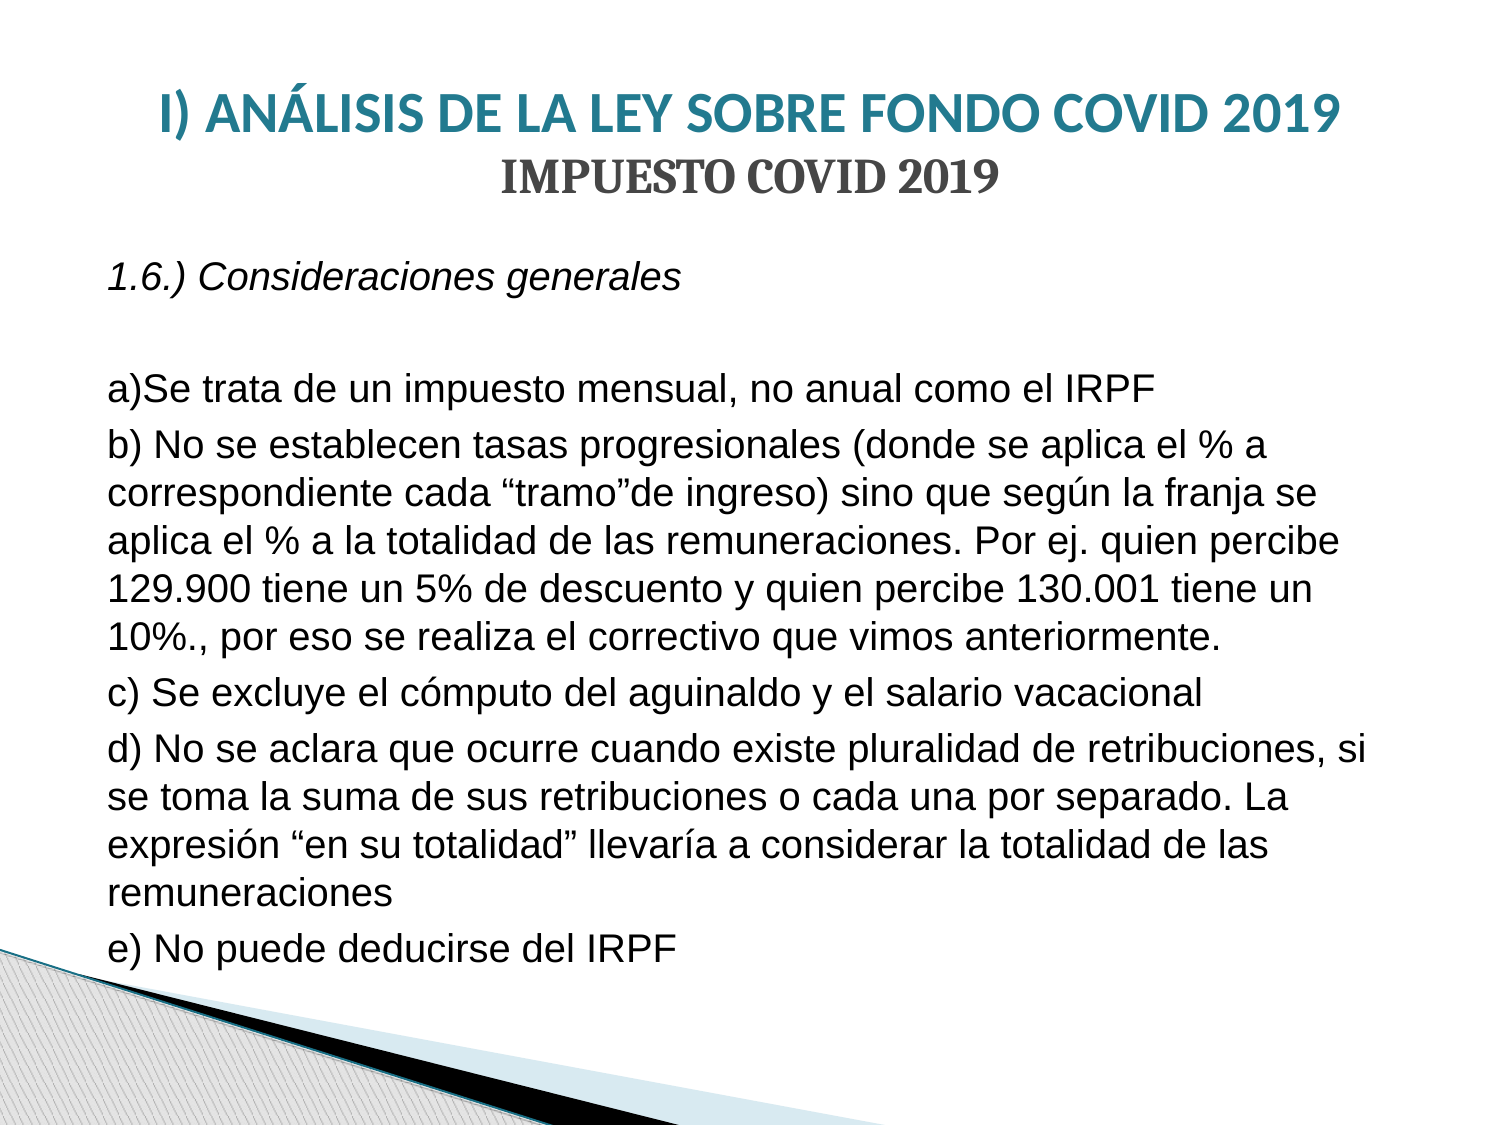

I) ANÁLISIS DE LA LEY SOBRE FONDO COVID 2019
IMPUESTO COVID 2019
# 1.6.) Consideraciones generales
a)Se trata de un impuesto mensual, no anual como el IRPF
b) No se establecen tasas progresionales (donde se aplica el % a correspondiente cada “tramo”de ingreso) sino que según la franja se aplica el % a la totalidad de las remuneraciones. Por ej. quien percibe 129.900 tiene un 5% de descuento y quien percibe 130.001 tiene un 10%., por eso se realiza el correctivo que vimos anteriormente.
c) Se excluye el cómputo del aguinaldo y el salario vacacional
d) No se aclara que ocurre cuando existe pluralidad de retribuciones, si se toma la suma de sus retribuciones o cada una por separado. La expresión “en su totalidad” llevaría a considerar la totalidad de las remuneraciones
e) No puede deducirse del IRPF